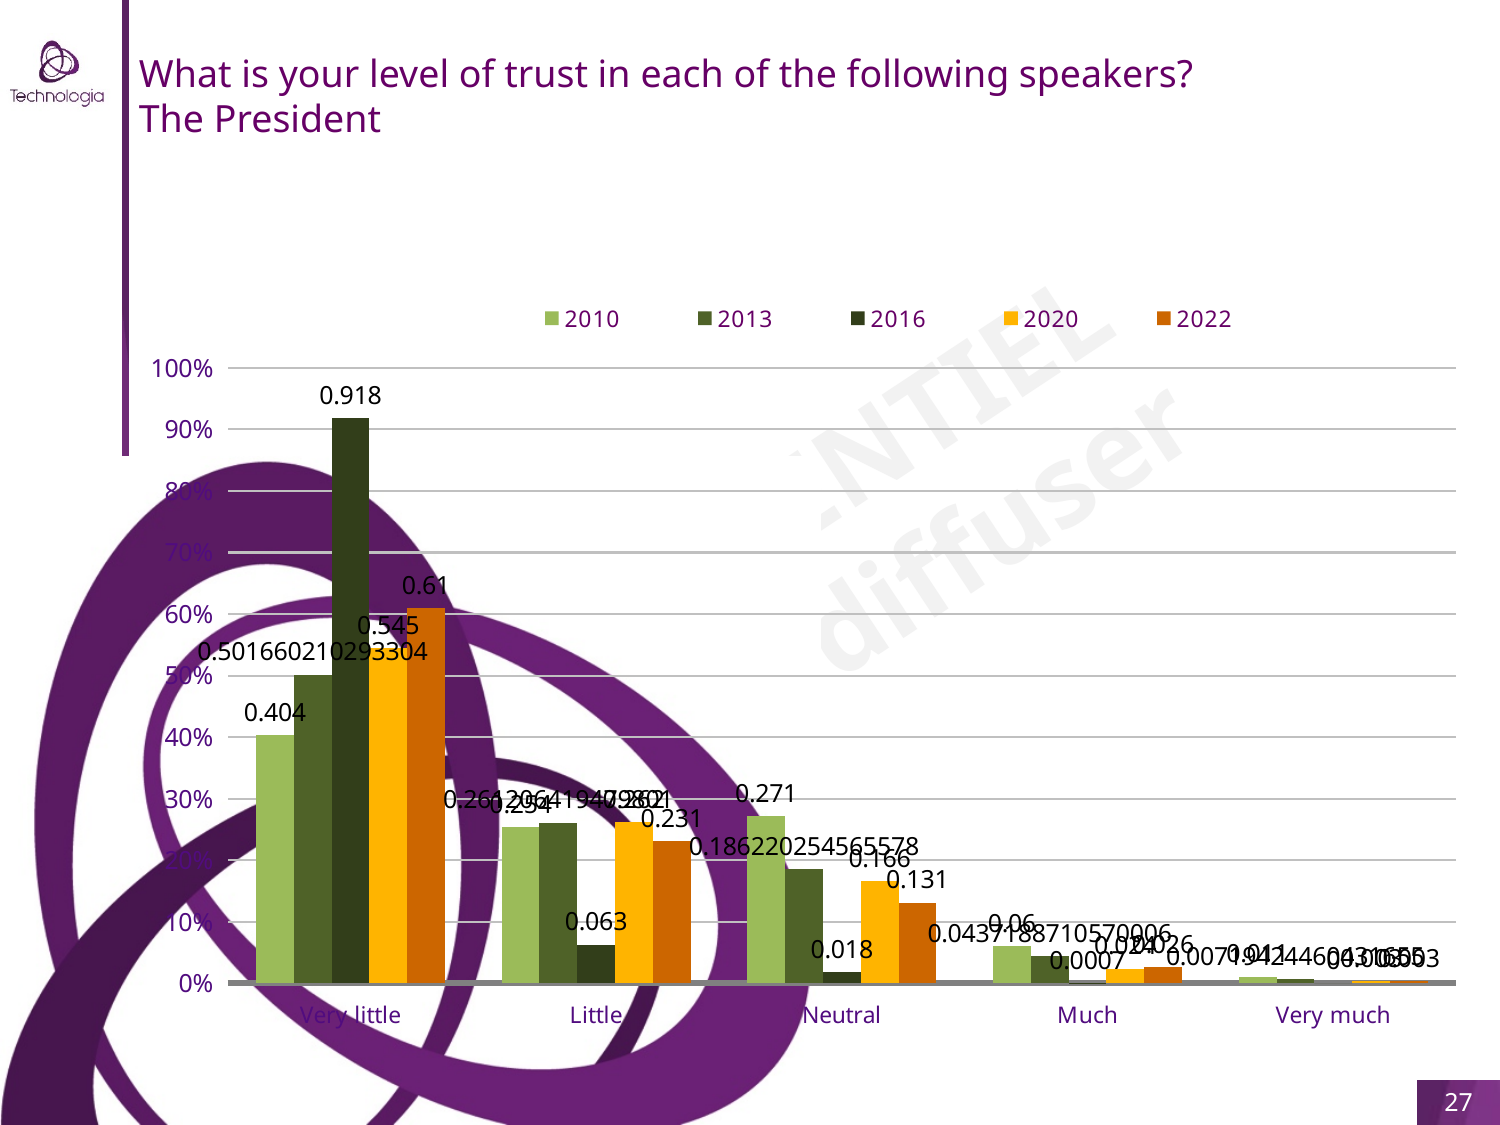

# What is your level of trust in each of the following speakers? The President
### Chart
| Category | 2010 | 2013 | 2016 | 2020 | 2022 |
|---|---|---|---|---|---|
| Very little | 0.404 | 0.501660210293304 | 0.918 | 0.545 | 0.61 |
| Little | 0.254 | 0.261206419479801 | 0.063 | 0.262 | 0.231 |
| Neutral | 0.271 | 0.186220254565578 | 0.018 | 0.166 | 0.131 |
| Much | 0.06 | 0.0437188710570006 | 0.0007 | 0.024 | 0.026 |
| Very much | 0.011 | 0.00719424460431655 | 0.0 | 0.003 | 0.003 |